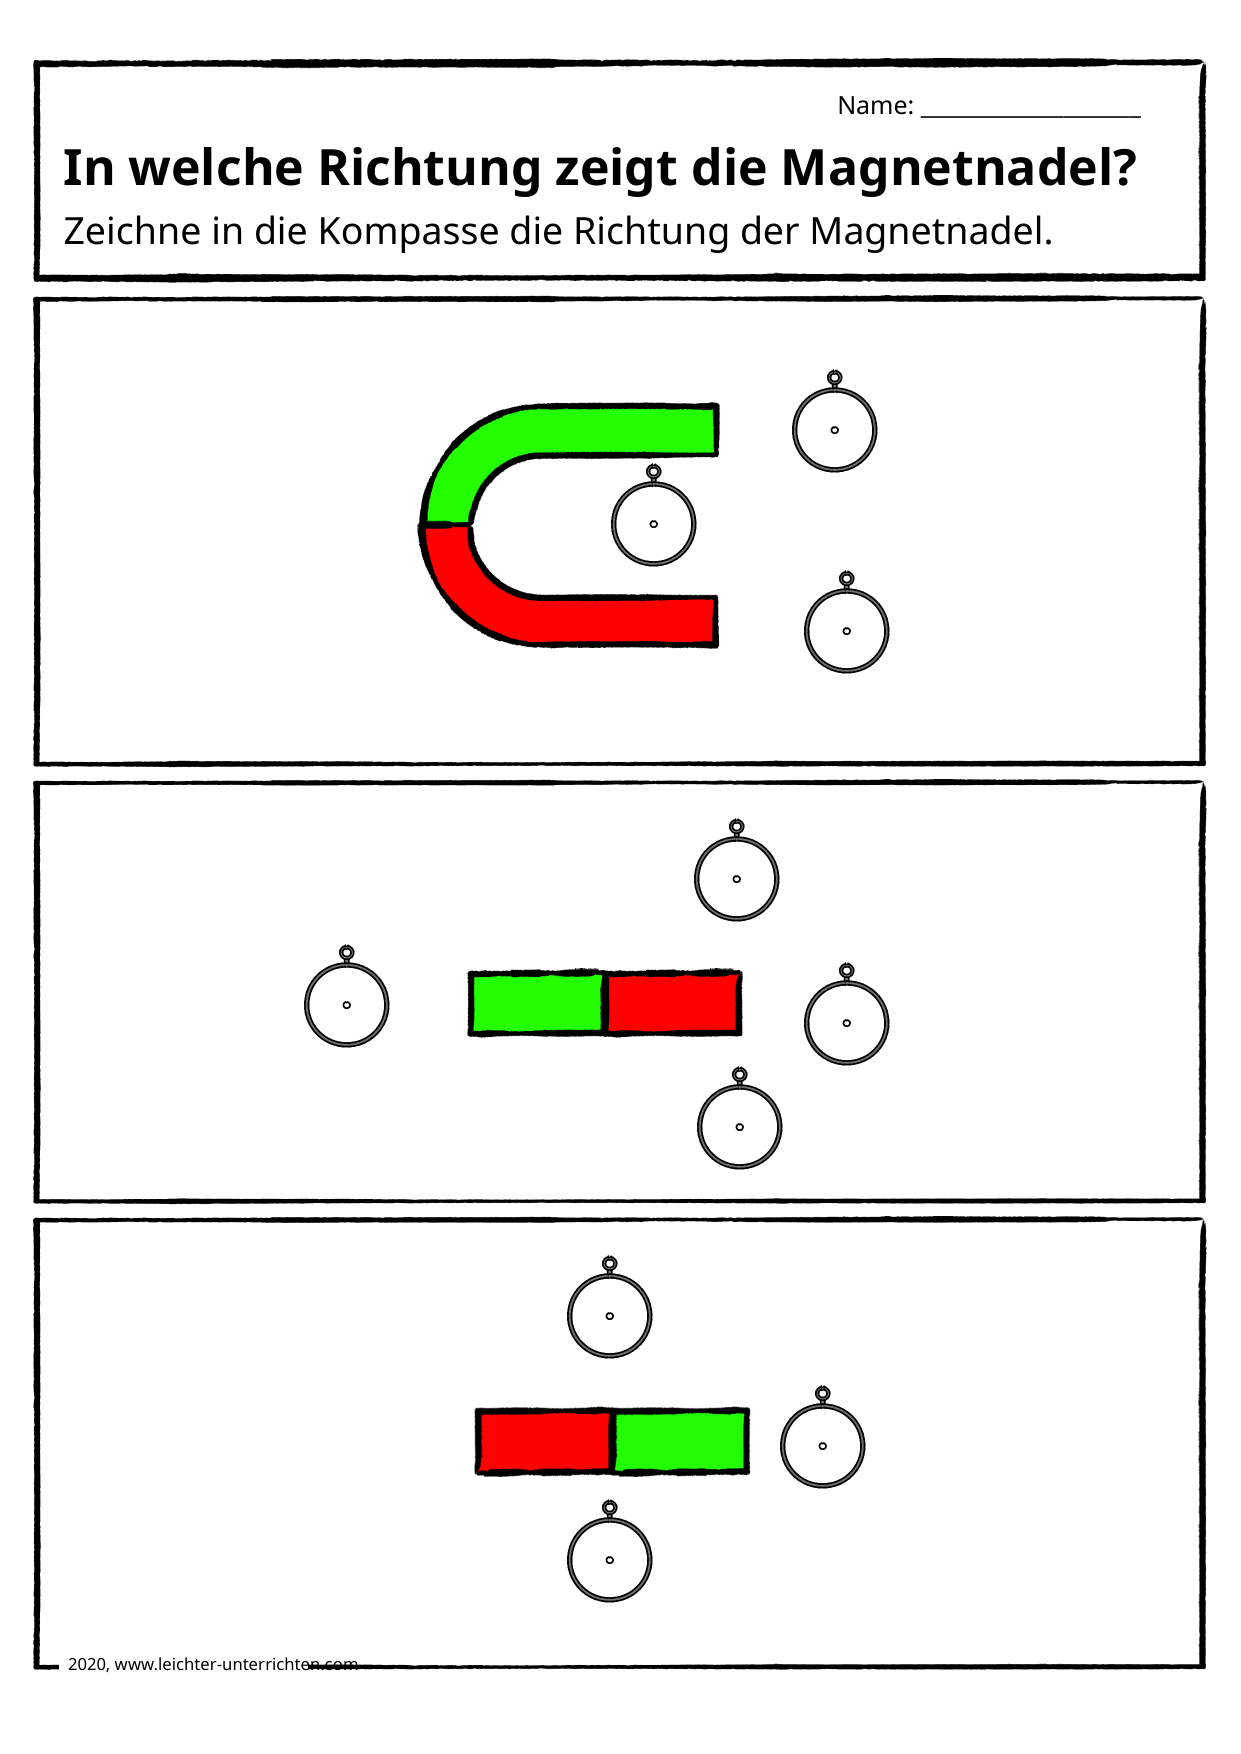

Name: ____________________
In welche Richtung zeigt die Magnetnadel?
Zeichne in die Kompasse die Richtung der Magnetnadel.
2020, www.leichter-unterrichten.com